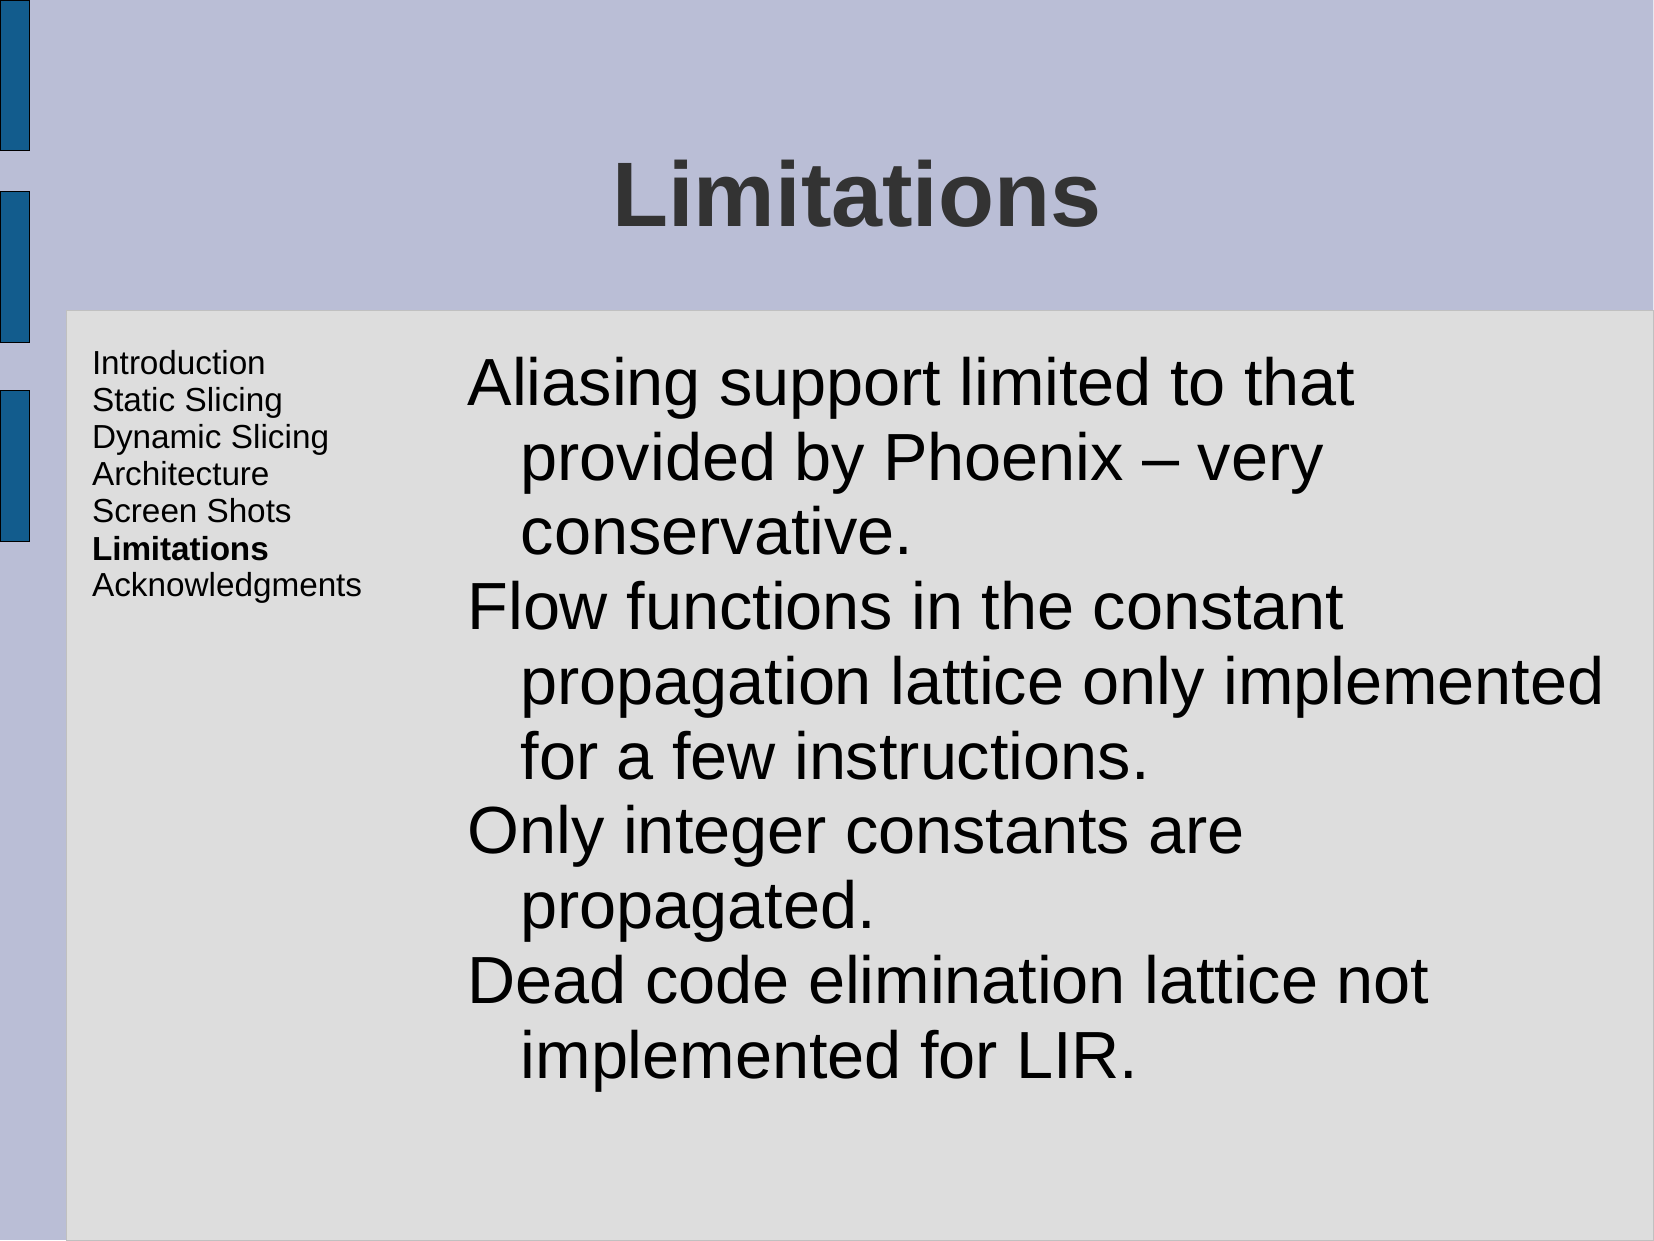

# Limitations
Introduction
Static Slicing
Dynamic Slicing
Architecture
Screen Shots
Limitations
Acknowledgments
Aliasing support limited to that provided by Phoenix – very conservative.
Flow functions in the constant propagation lattice only implemented for a few instructions.
Only integer constants are propagated.
Dead code elimination lattice not implemented for LIR.